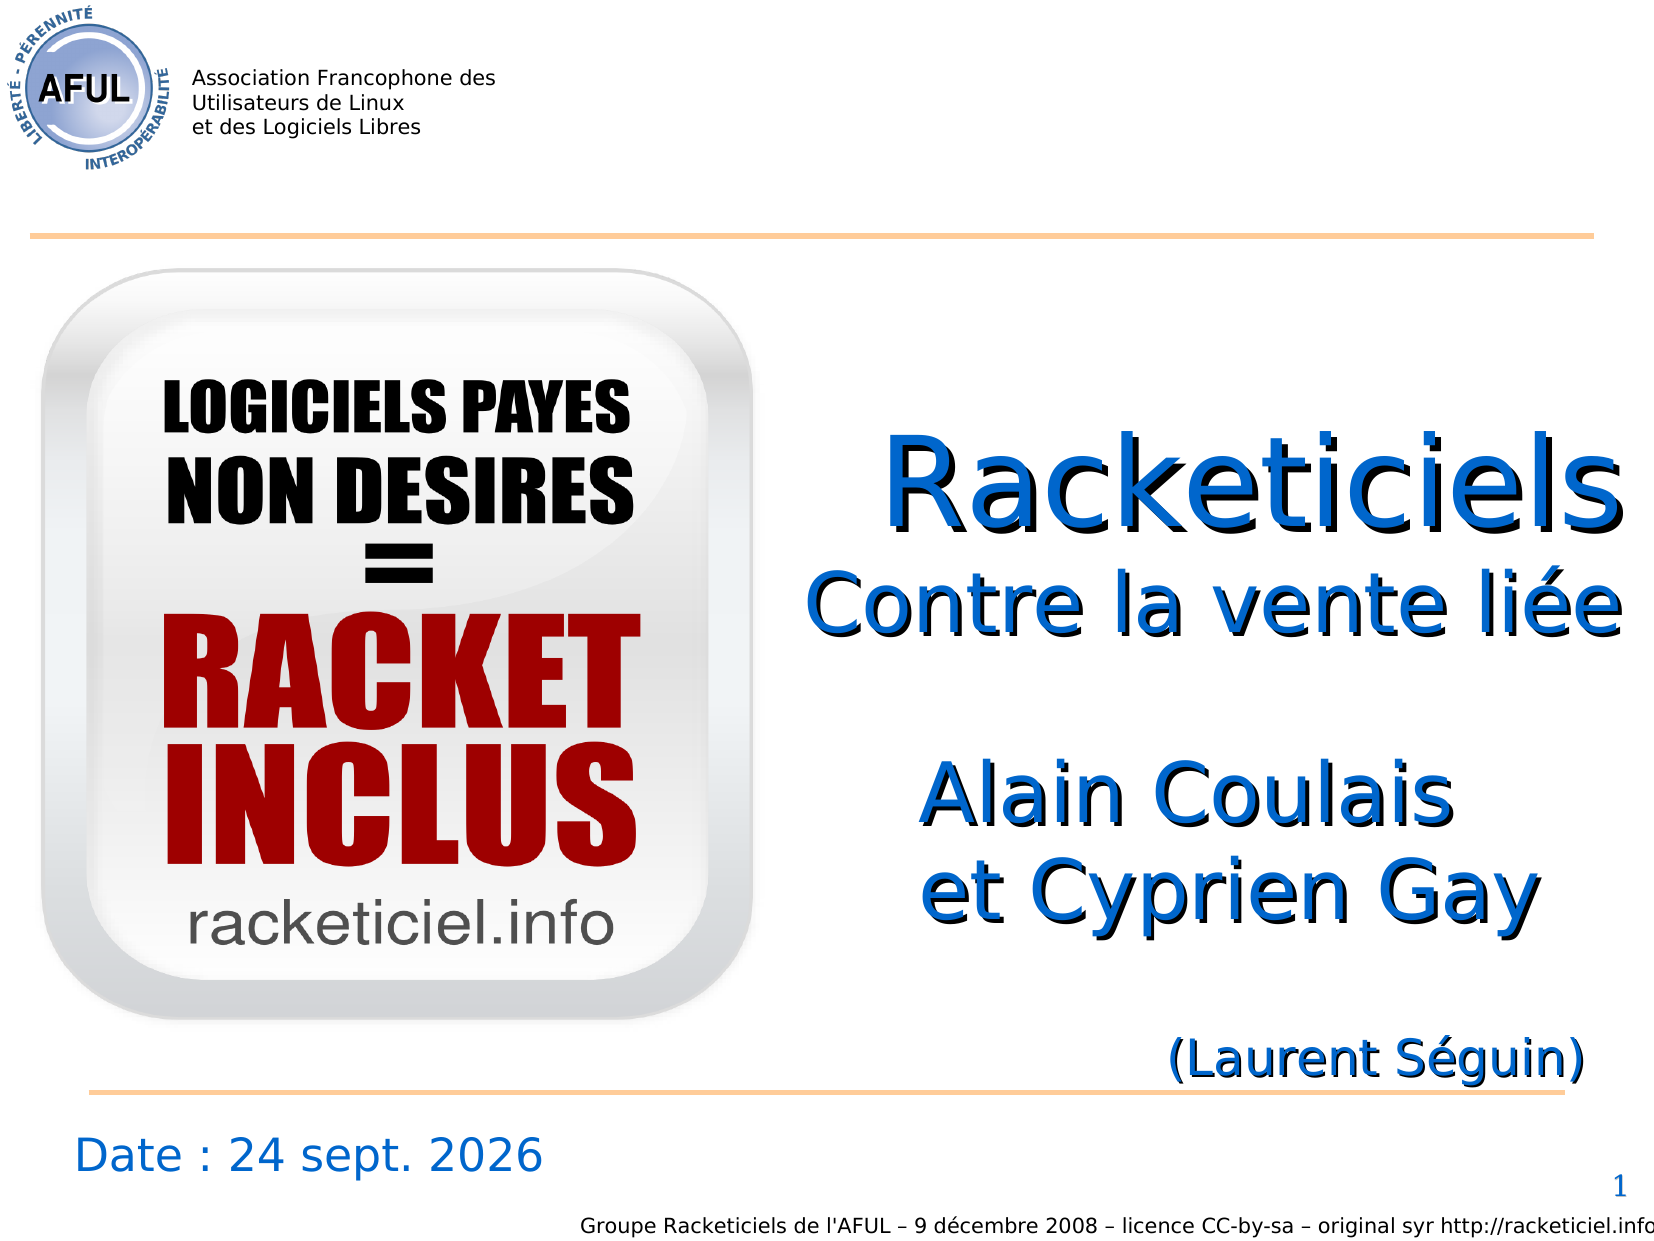

# Racketiciels Contre la vente liée
Alain Coulais
et Cyprien Gay
(Laurent Séguin)
Date :
1
Groupe Racketiciels de l'AFUL – 9 décembre 2008 – licence CC-by-sa – original syr http://racketiciel.info